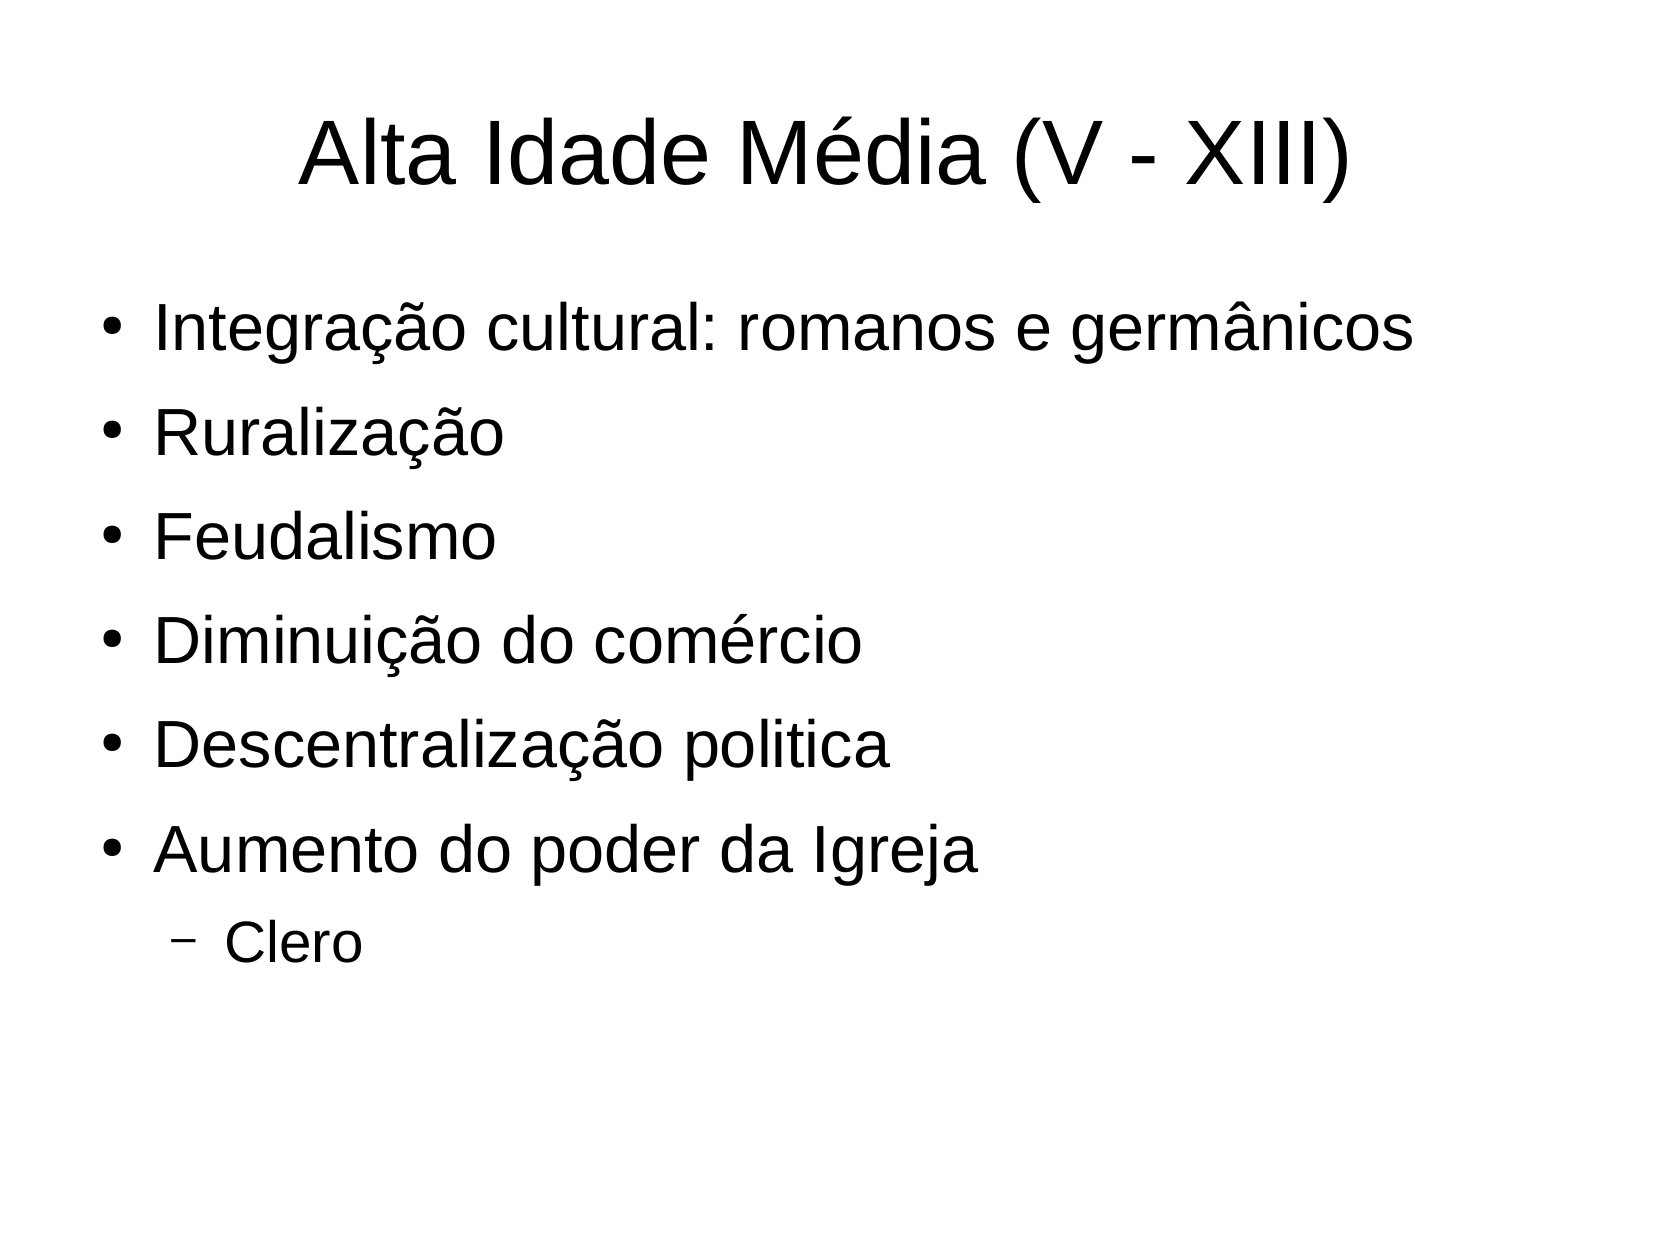

# Alta Idade Média (V - XIII)
Integração cultural: romanos e germânicos
Ruralização
Feudalismo
Diminuição do comércio
Descentralização politica
Aumento do poder da Igreja
Clero